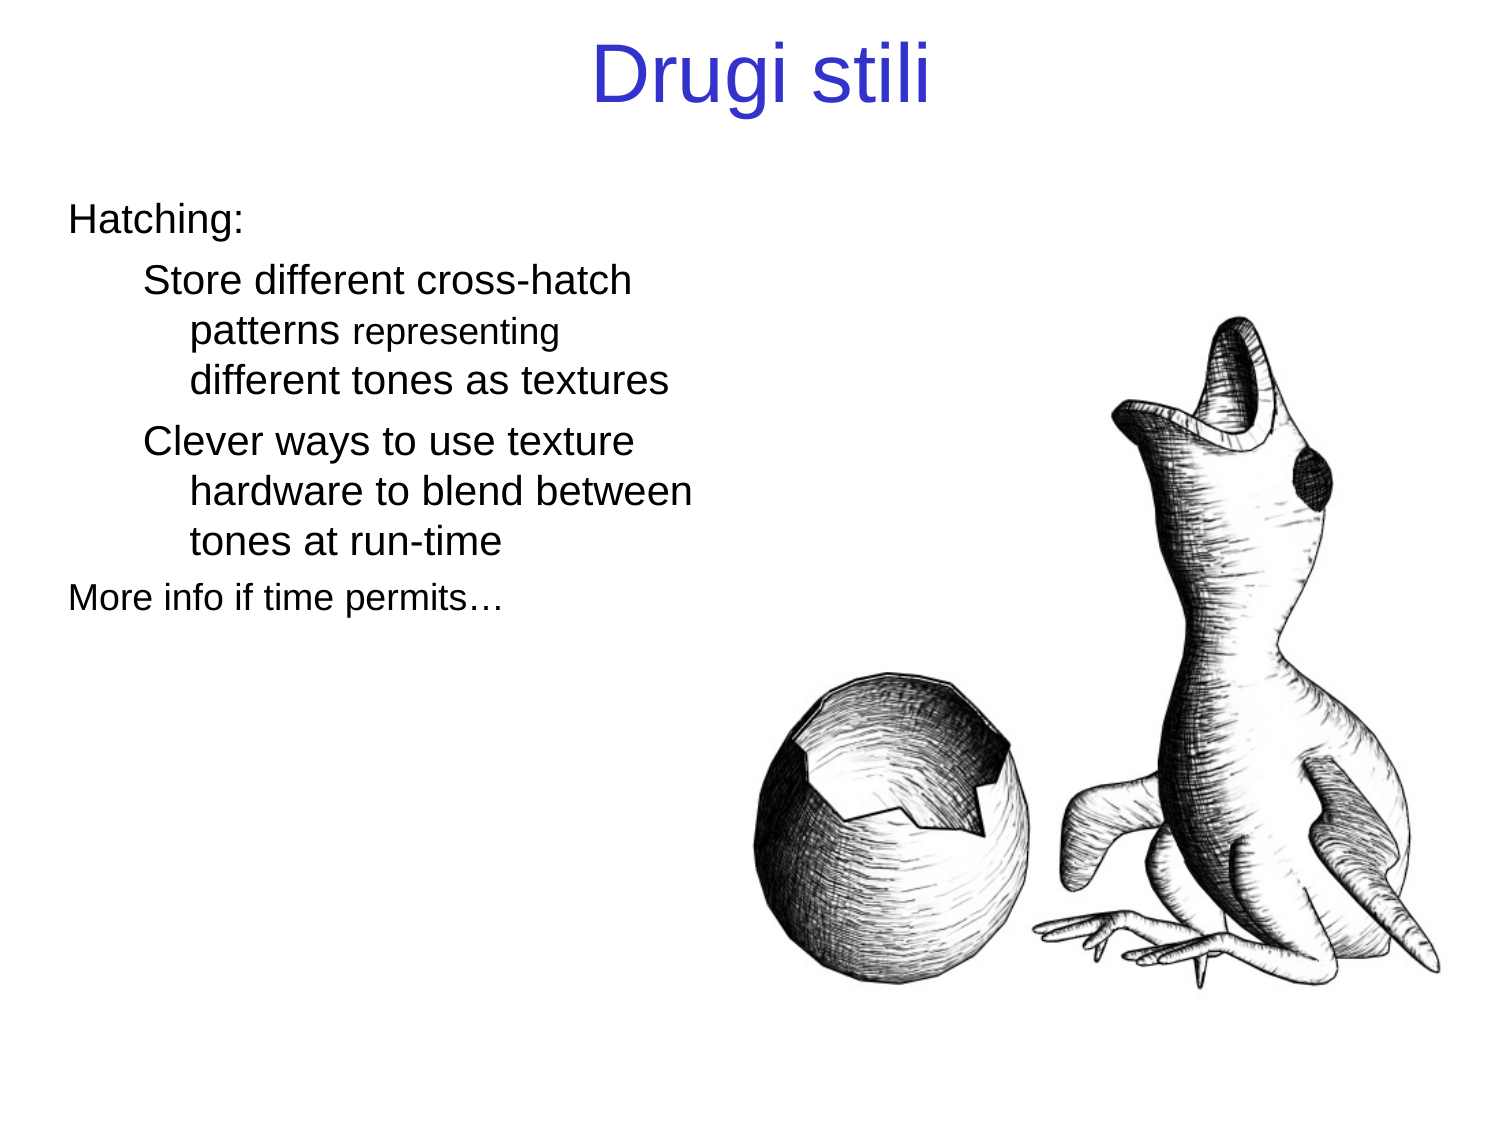

# Drugi stili
Hatching:
Store different cross-hatch patterns representing different tones as textures
Clever ways to use texture hardware to blend between tones at run-time
More info if time permits…